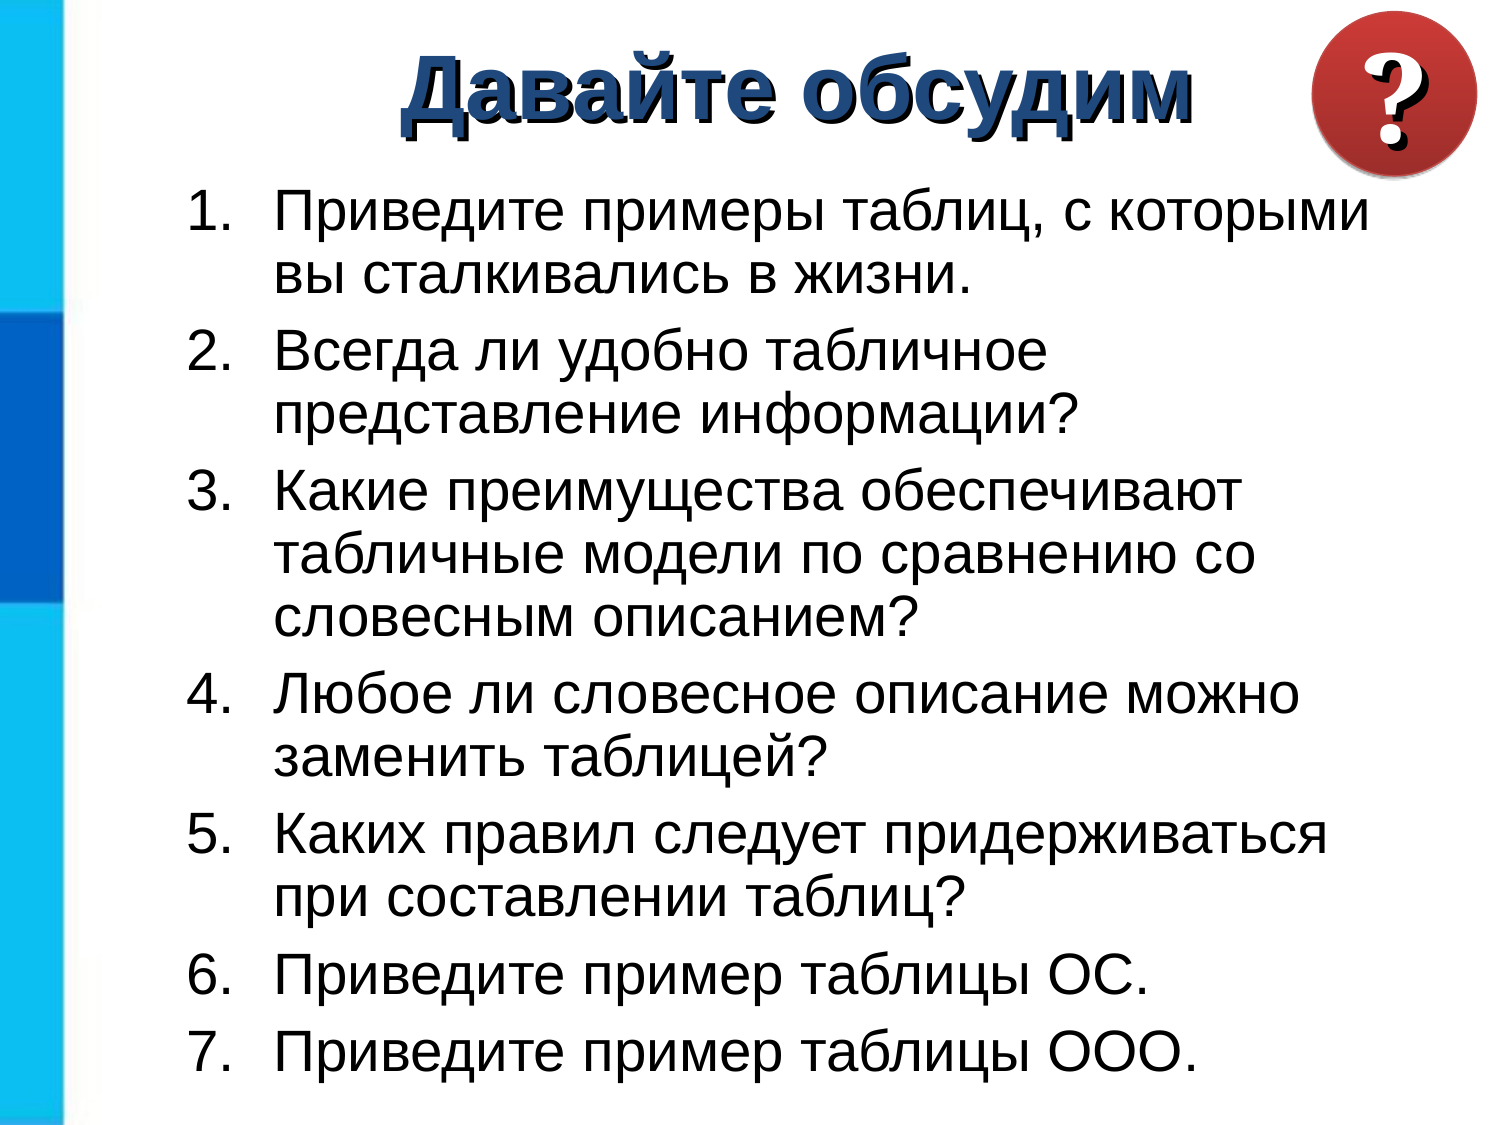

?
Давайте обсудим
# Приведите примеры таблиц, с которыми вы сталкивались в жизни.
Всегда ли удобно табличное представление информации?
Какие преимущества обеспечивают табличные модели по сравнению со словесным описанием?
Любое ли словесное описание можно заменить таблицей?
Каких правил следует придерживаться при составлении таблиц?
Приведите пример таблицы ОС.
Приведите пример таблицы ООО.